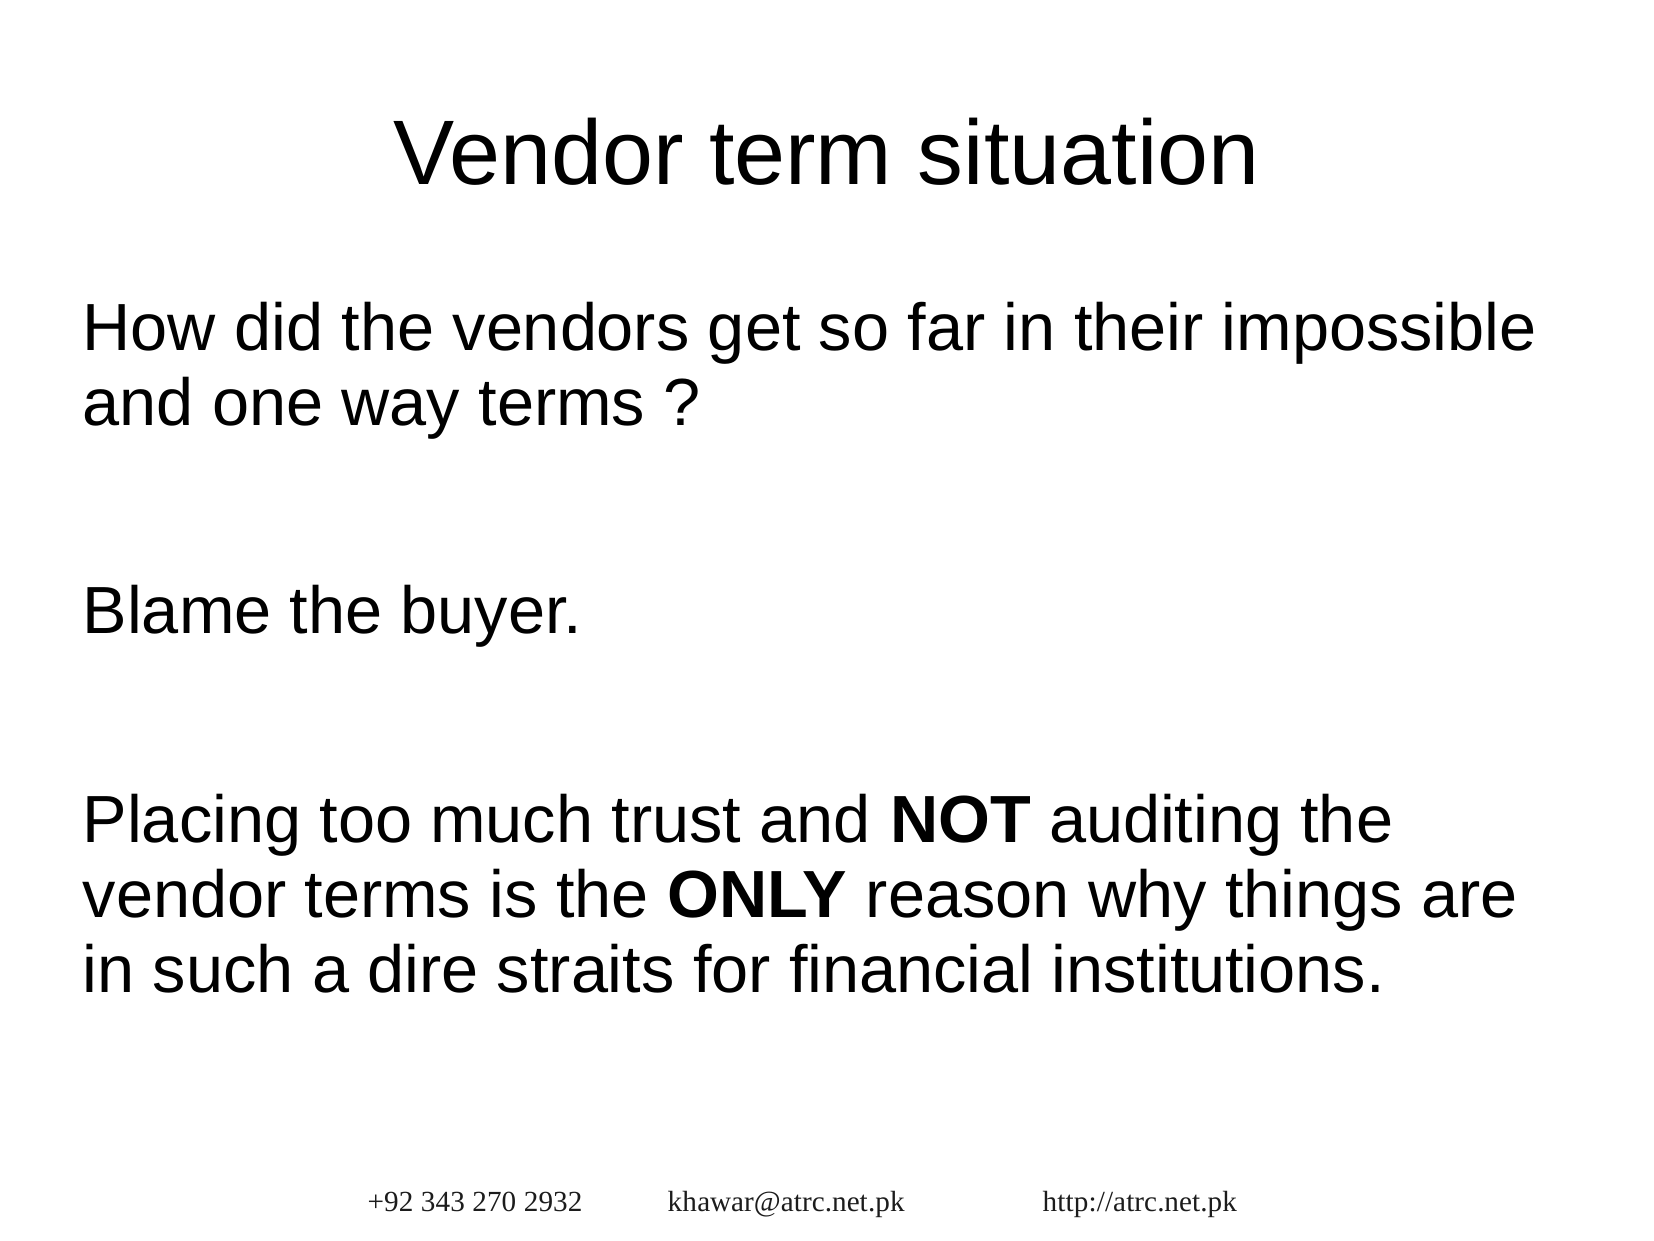

# Vendor term situation
How did the vendors get so far in their impossible and one way terms ?
Blame the buyer.
Placing too much trust and NOT auditing the vendor terms is the ONLY reason why things are in such a dire straits for financial institutions.